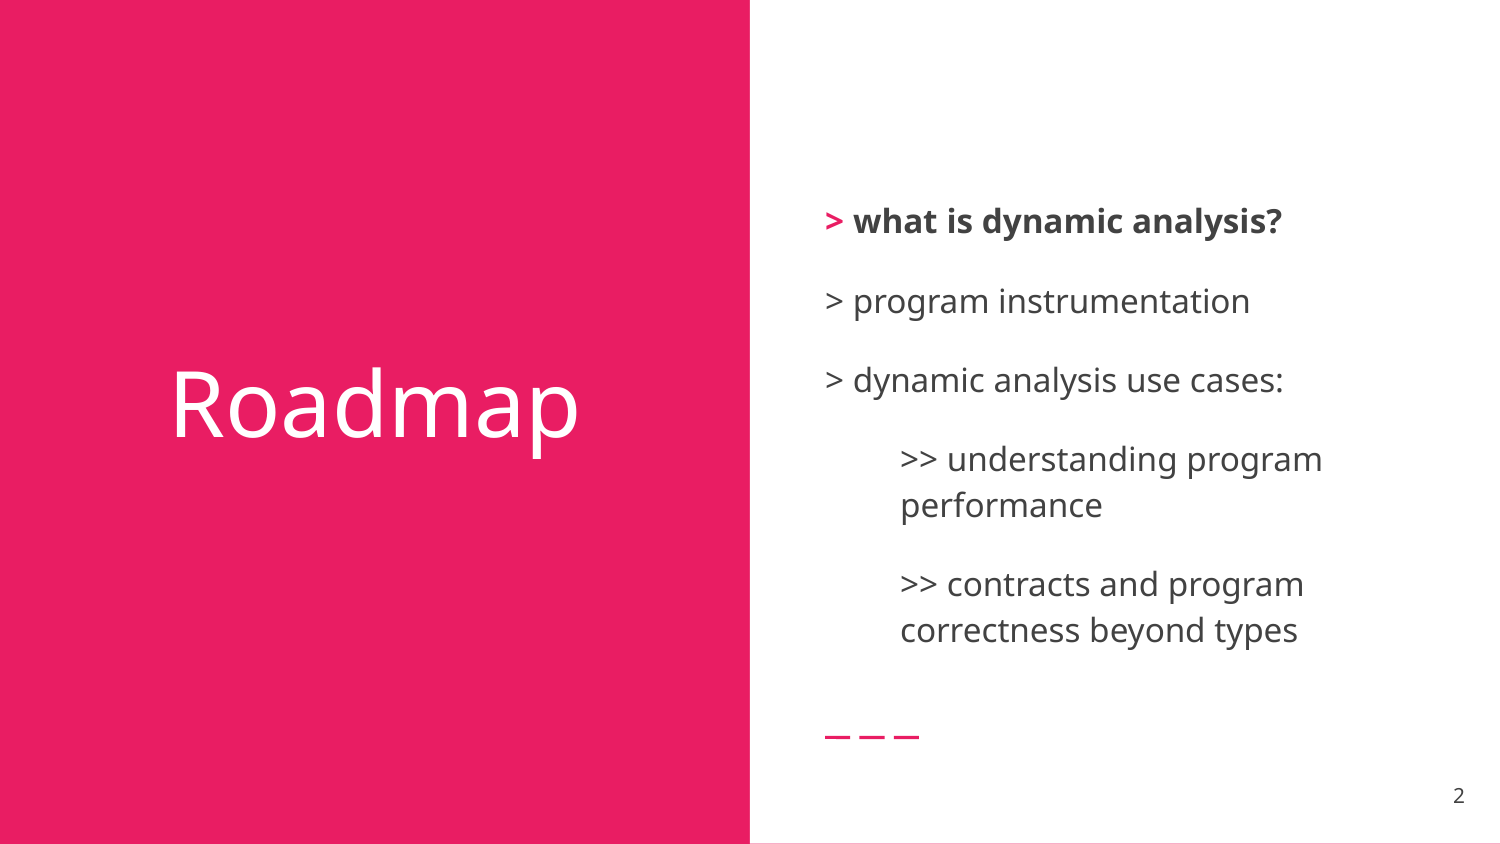

> what is dynamic analysis?
> program instrumentation
> dynamic analysis use cases:
>> understanding program performance
>> contracts and program correctness beyond types
# Roadmap